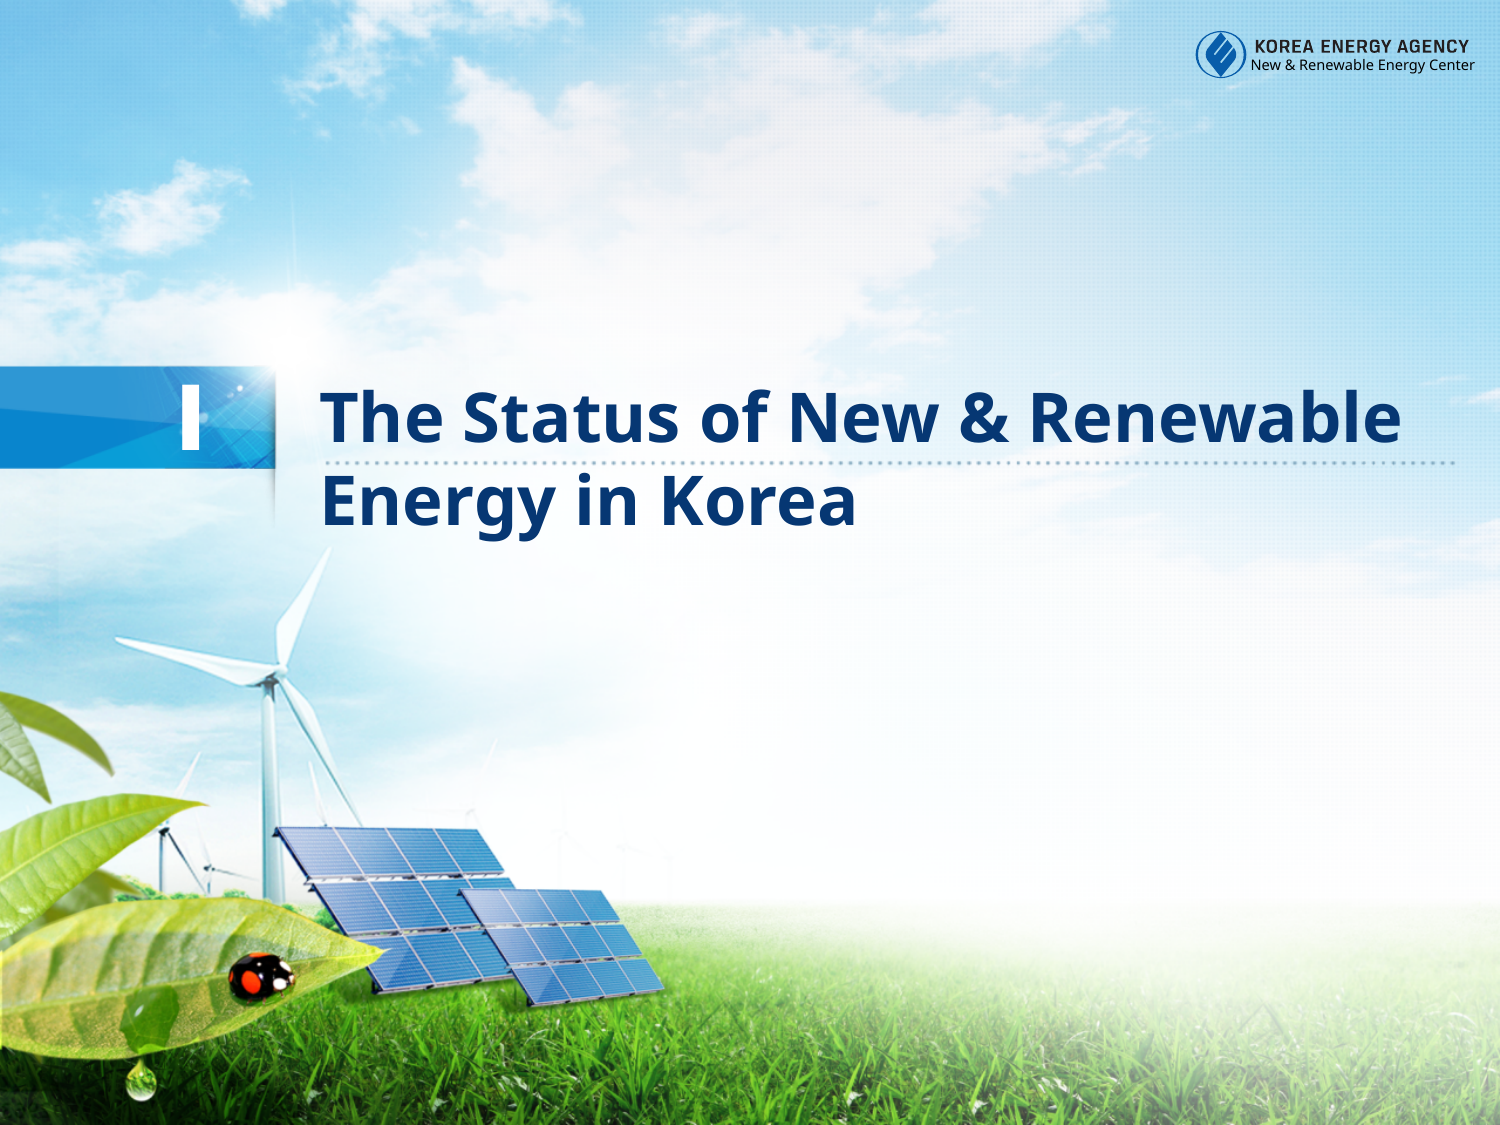

New & Renewable Energy Center
Ⅰ
The Status of New & Renewable Energy in Korea